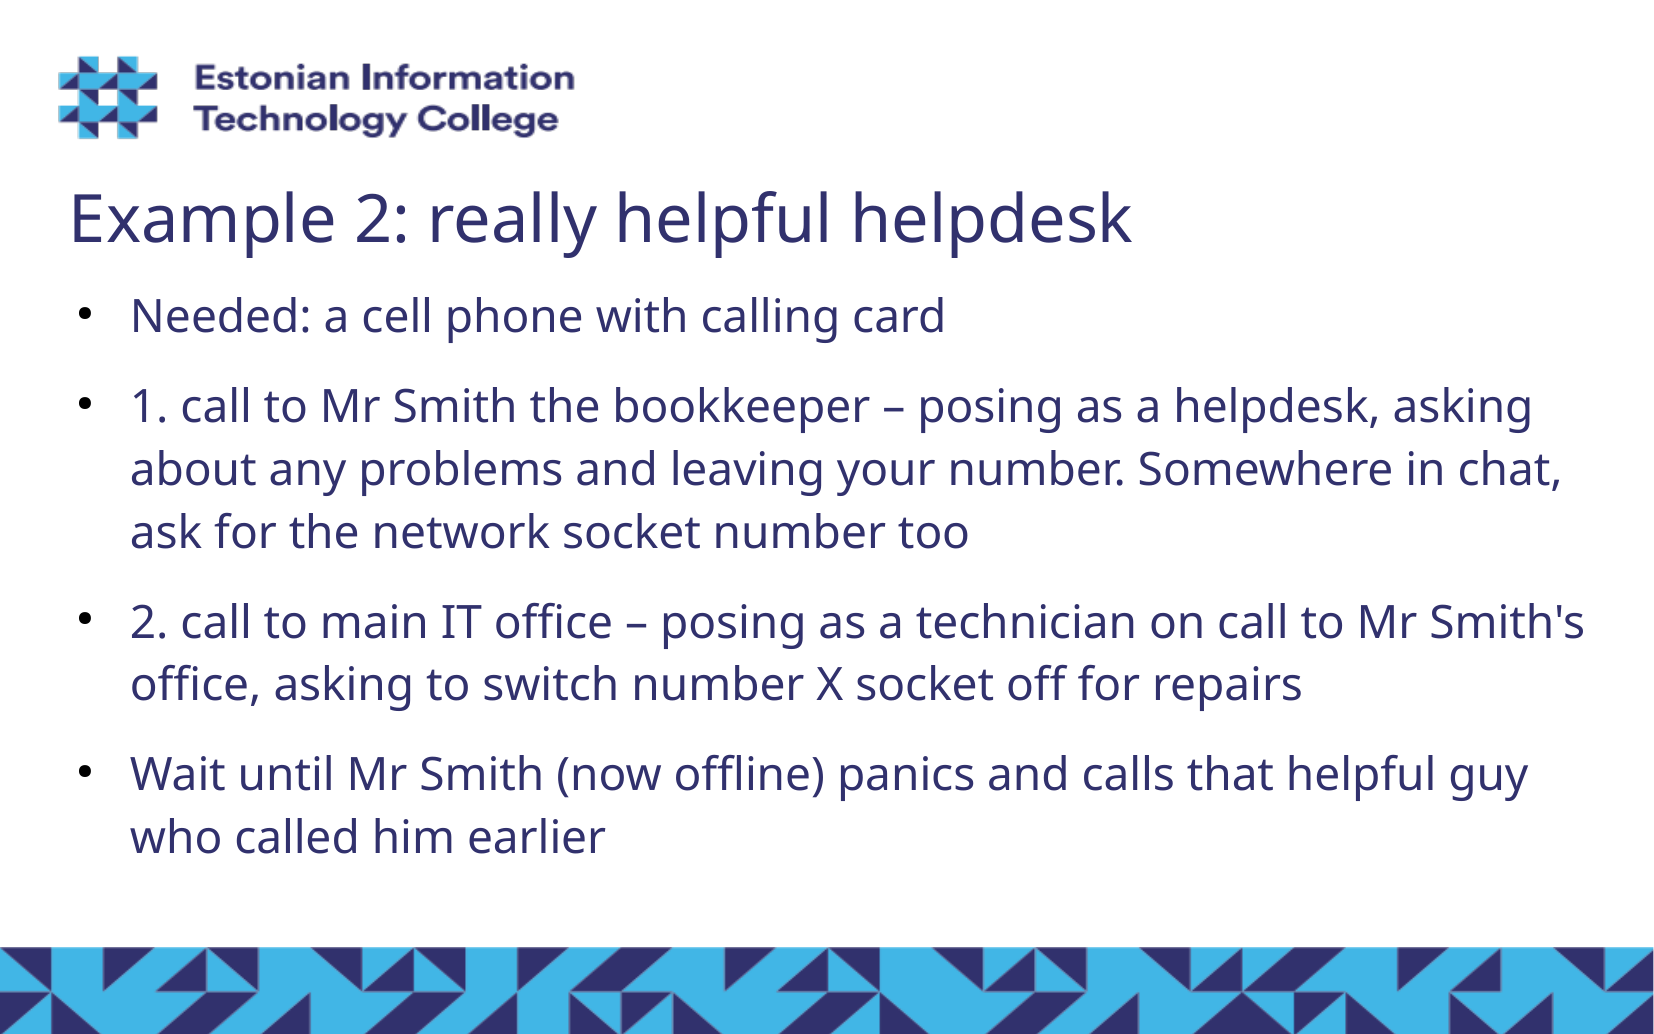

# Example 2: really helpful helpdesk
Needed: a cell phone with calling card
1. call to Mr Smith the bookkeeper – posing as a helpdesk, asking about any problems and leaving your number. Somewhere in chat, ask for the network socket number too
2. call to main IT office – posing as a technician on call to Mr Smith's office, asking to switch number X socket off for repairs
Wait until Mr Smith (now offline) panics and calls that helpful guy who called him earlier